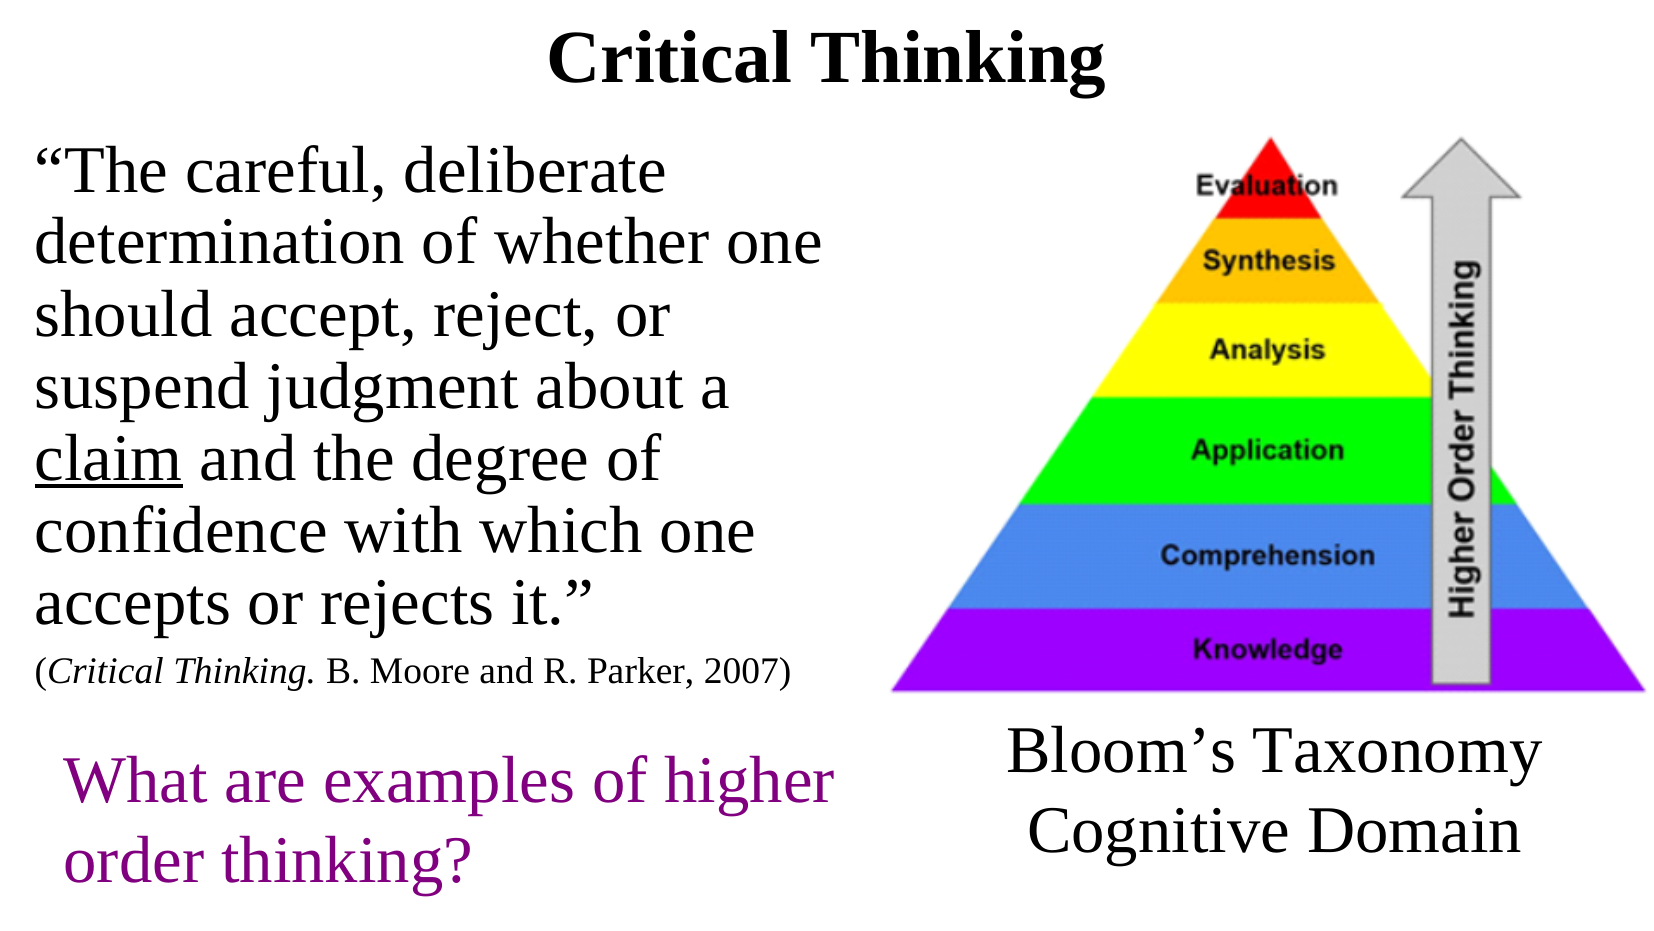

# Critical Thinking
“The careful, deliberate determination of whether one should accept, reject, or suspend judgment about a claim and the degree of confidence with which one accepts or rejects it.”
(Critical Thinking. B. Moore and R. Parker, 2007)
Bloom’s
Bloom’s Taxonomy
Cognitive Domain
What are examples of higher order thinking?